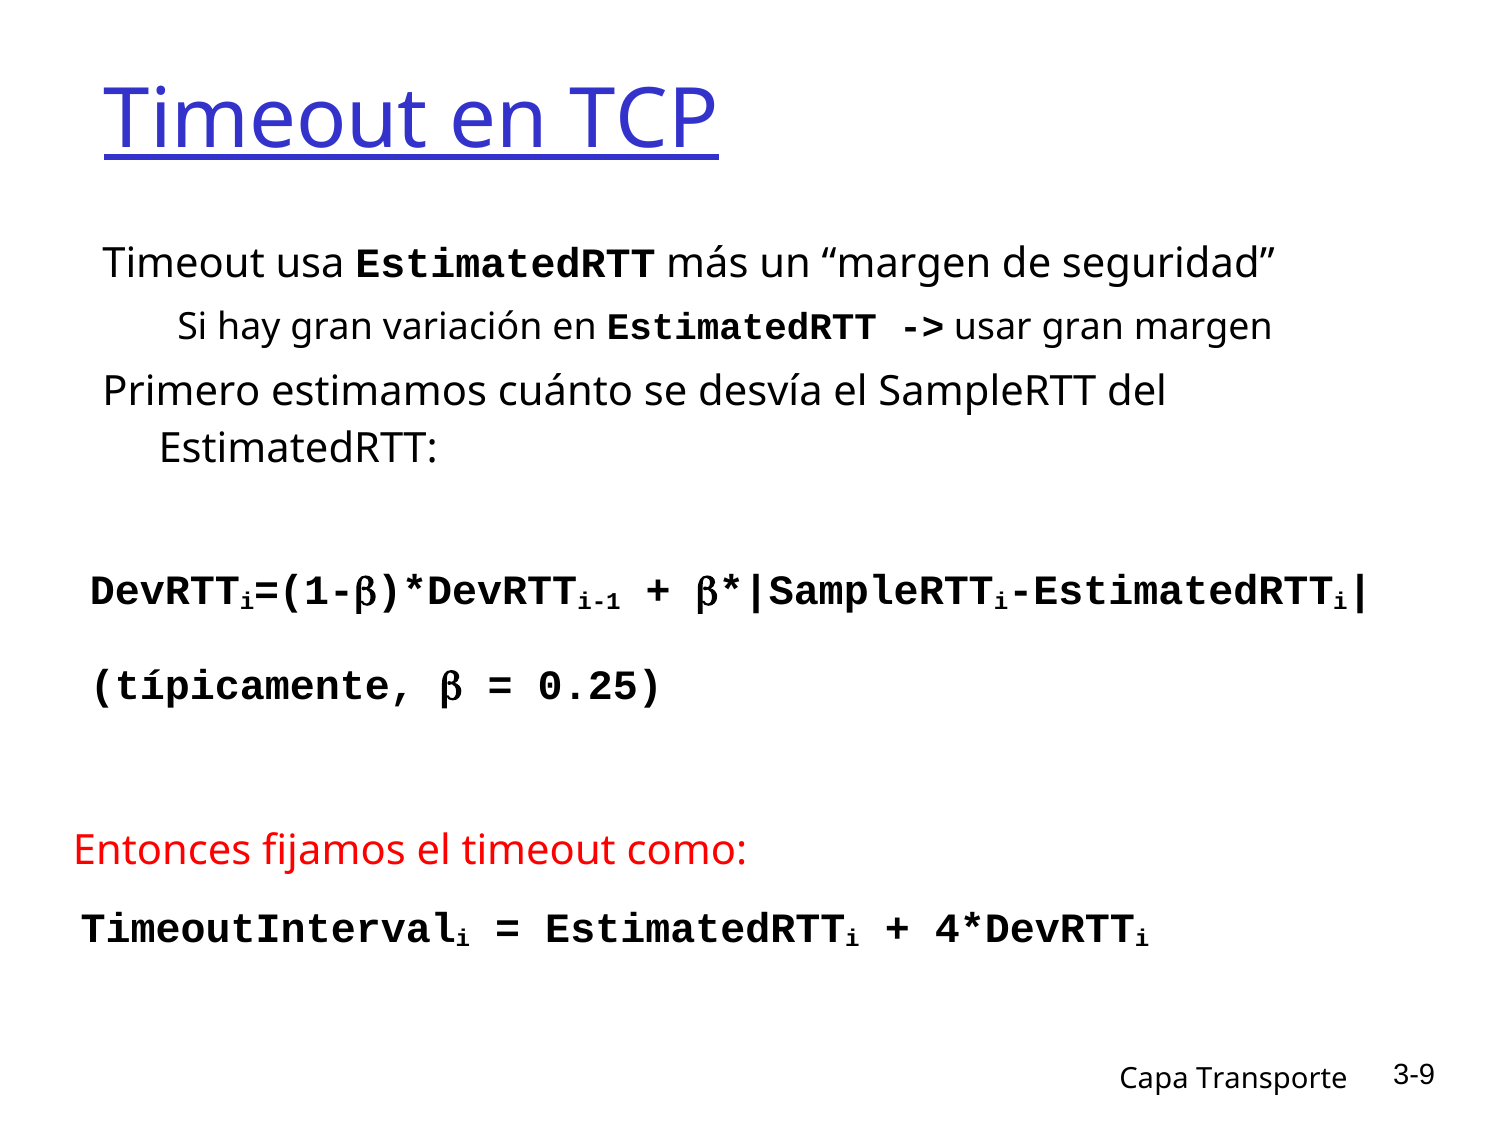

# Timeout en TCP
Timeout usa EstimatedRTT más un “margen de seguridad”
Si hay gran variación en EstimatedRTT -> usar gran margen
Primero estimamos cuánto se desvía el SampleRTT del EstimatedRTT:
DevRTTi=(1-)*DevRTTi-1 + *|SampleRTTi-EstimatedRTTi|
(típicamente,  = 0.25)
Entonces fijamos el timeout como:
TimeoutIntervali = EstimatedRTTi + 4*DevRTTi
9